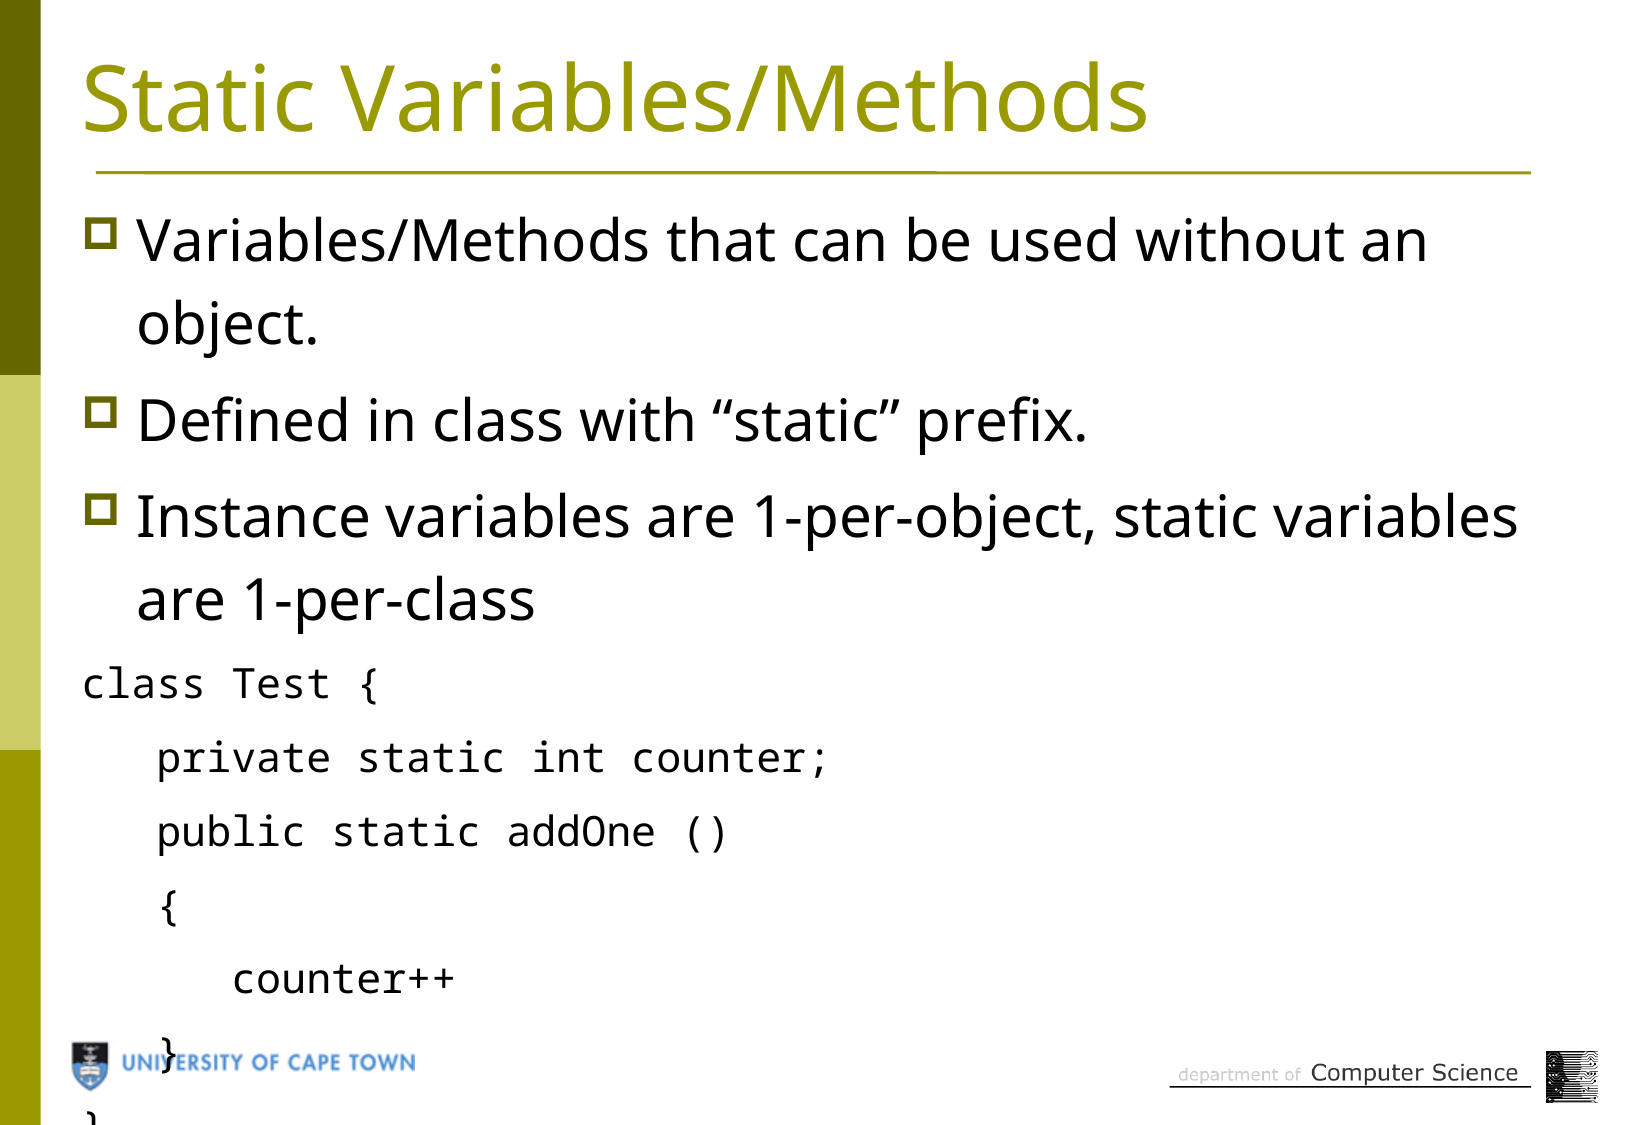

# Static Variables/Methods
Variables/Methods that can be used without an object.
Defined in class with “static” prefix.
Instance variables are 1-per-object, static variables are 1-per-class
class Test {
 private static int counter;
 public static addOne ()
 {
 counter++
 }
}